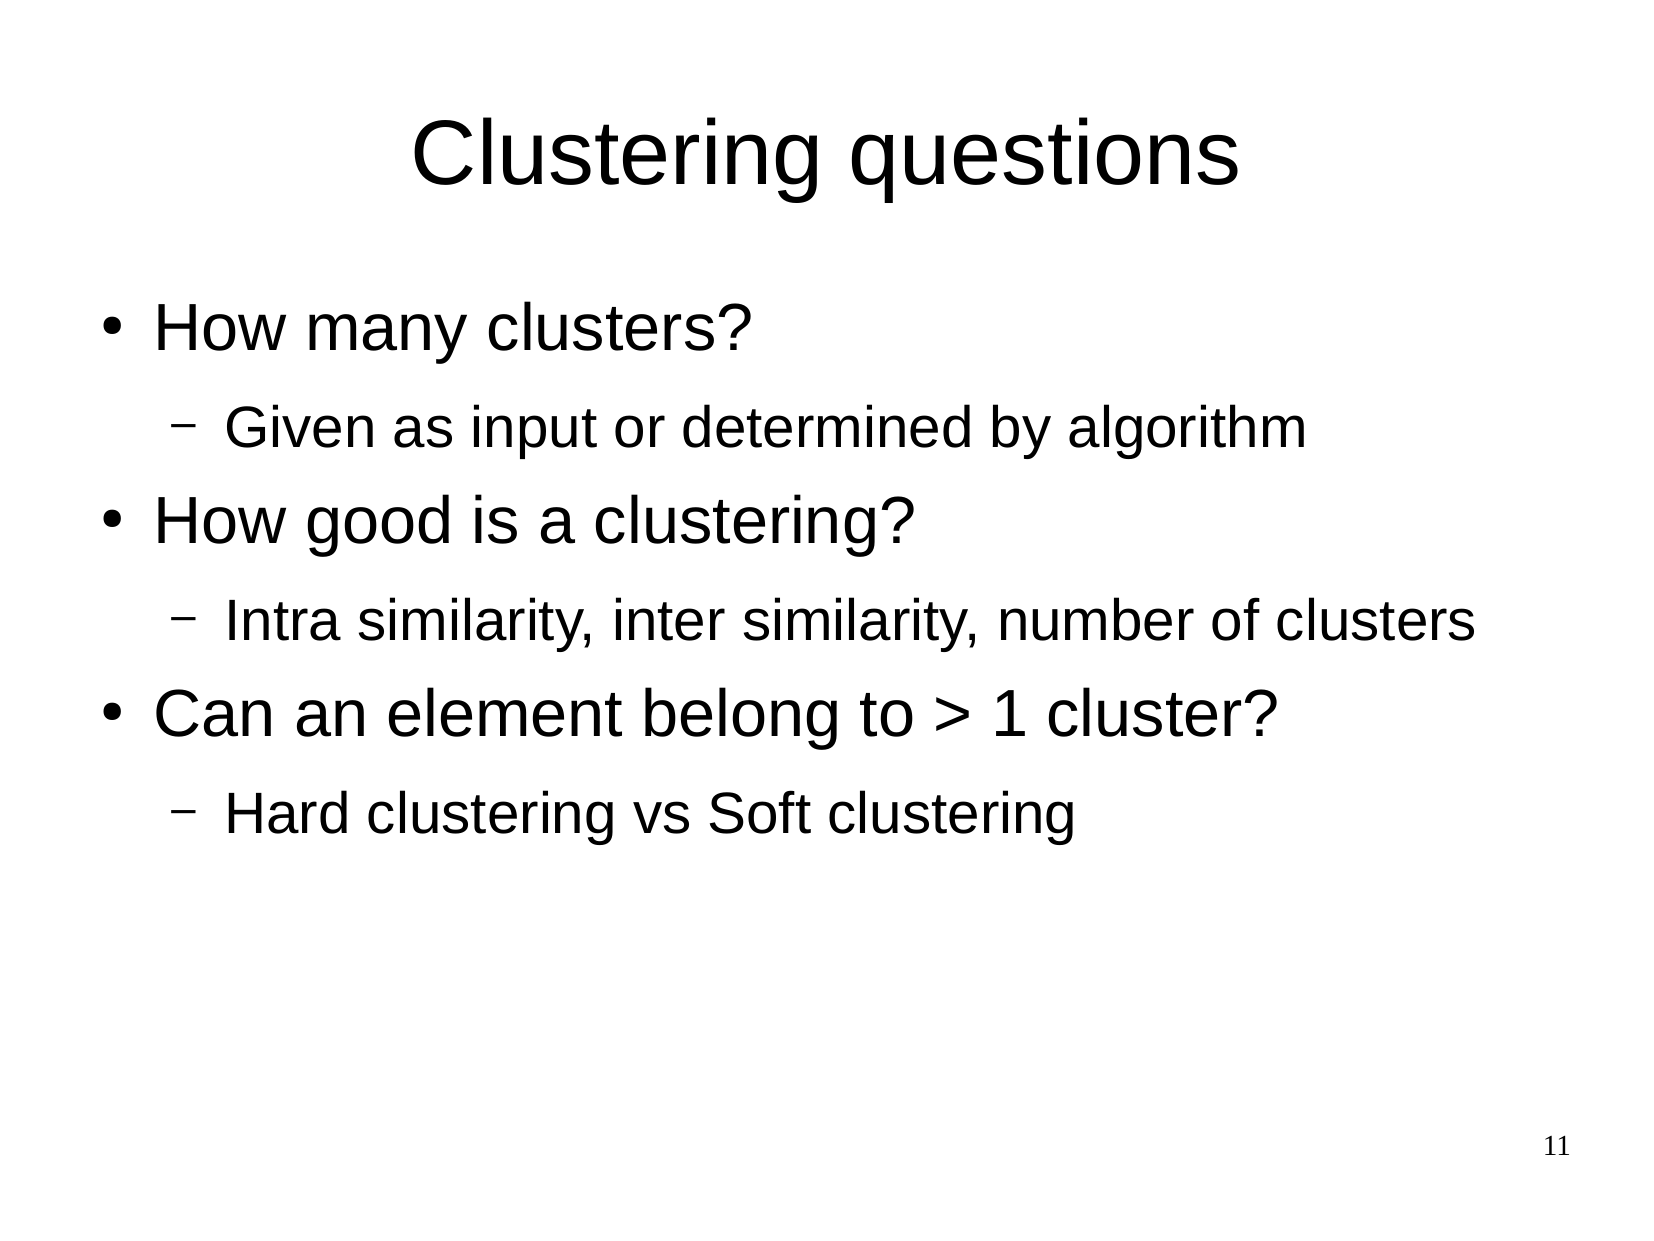

# Clustering questions
How many clusters?
Given as input or determined by algorithm
How good is a clustering?
Intra similarity, inter similarity, number of clusters
Can an element belong to > 1 cluster?
Hard clustering vs Soft clustering
11